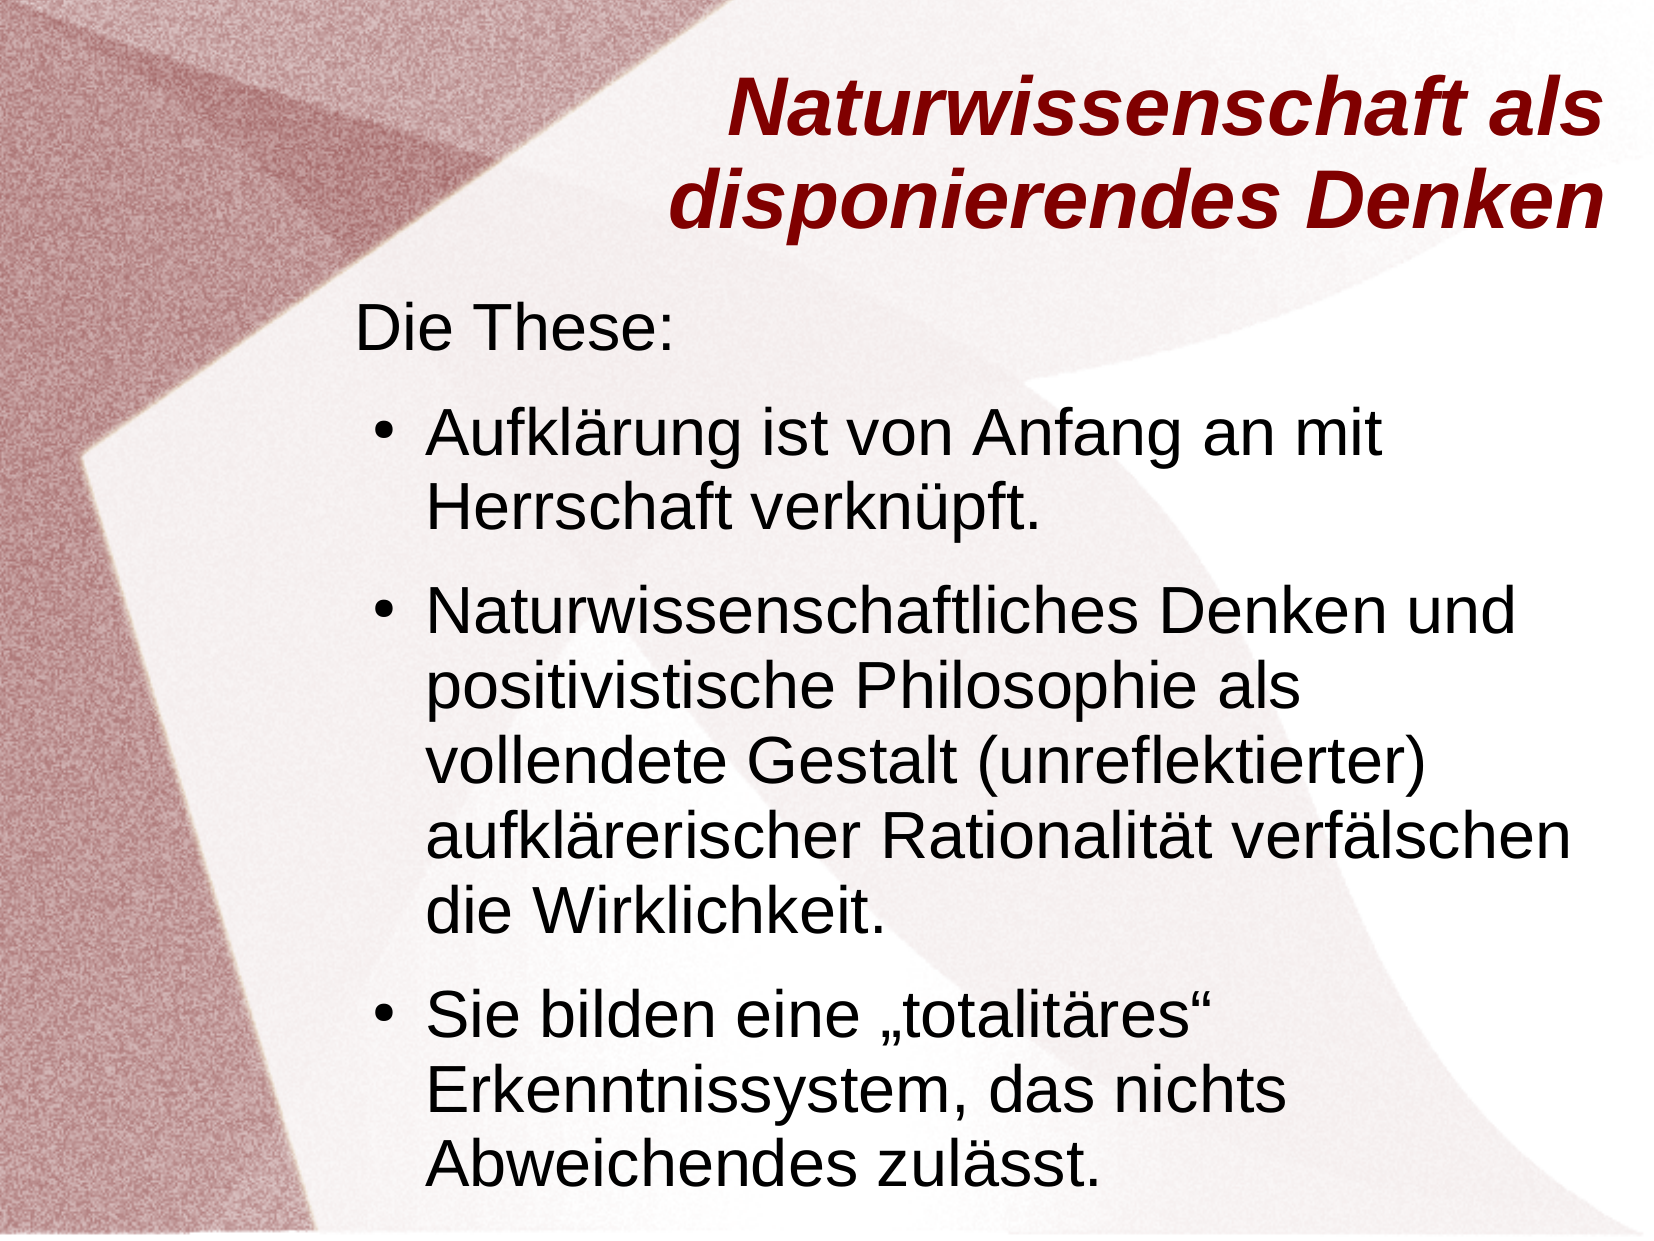

# Naturwissenschaft als disponierendes Denken
Die These:
Aufklärung ist von Anfang an mit Herrschaft verknüpft.
Naturwissenschaftliches Denken und positivistische Philosophie als vollendete Gestalt (unreflektierter) aufklärerischer Rationalität verfälschen die Wirklichkeit.
Sie bilden eine „totalitäres“ Erkenntnissystem, das nichts Abweichendes zulässt.